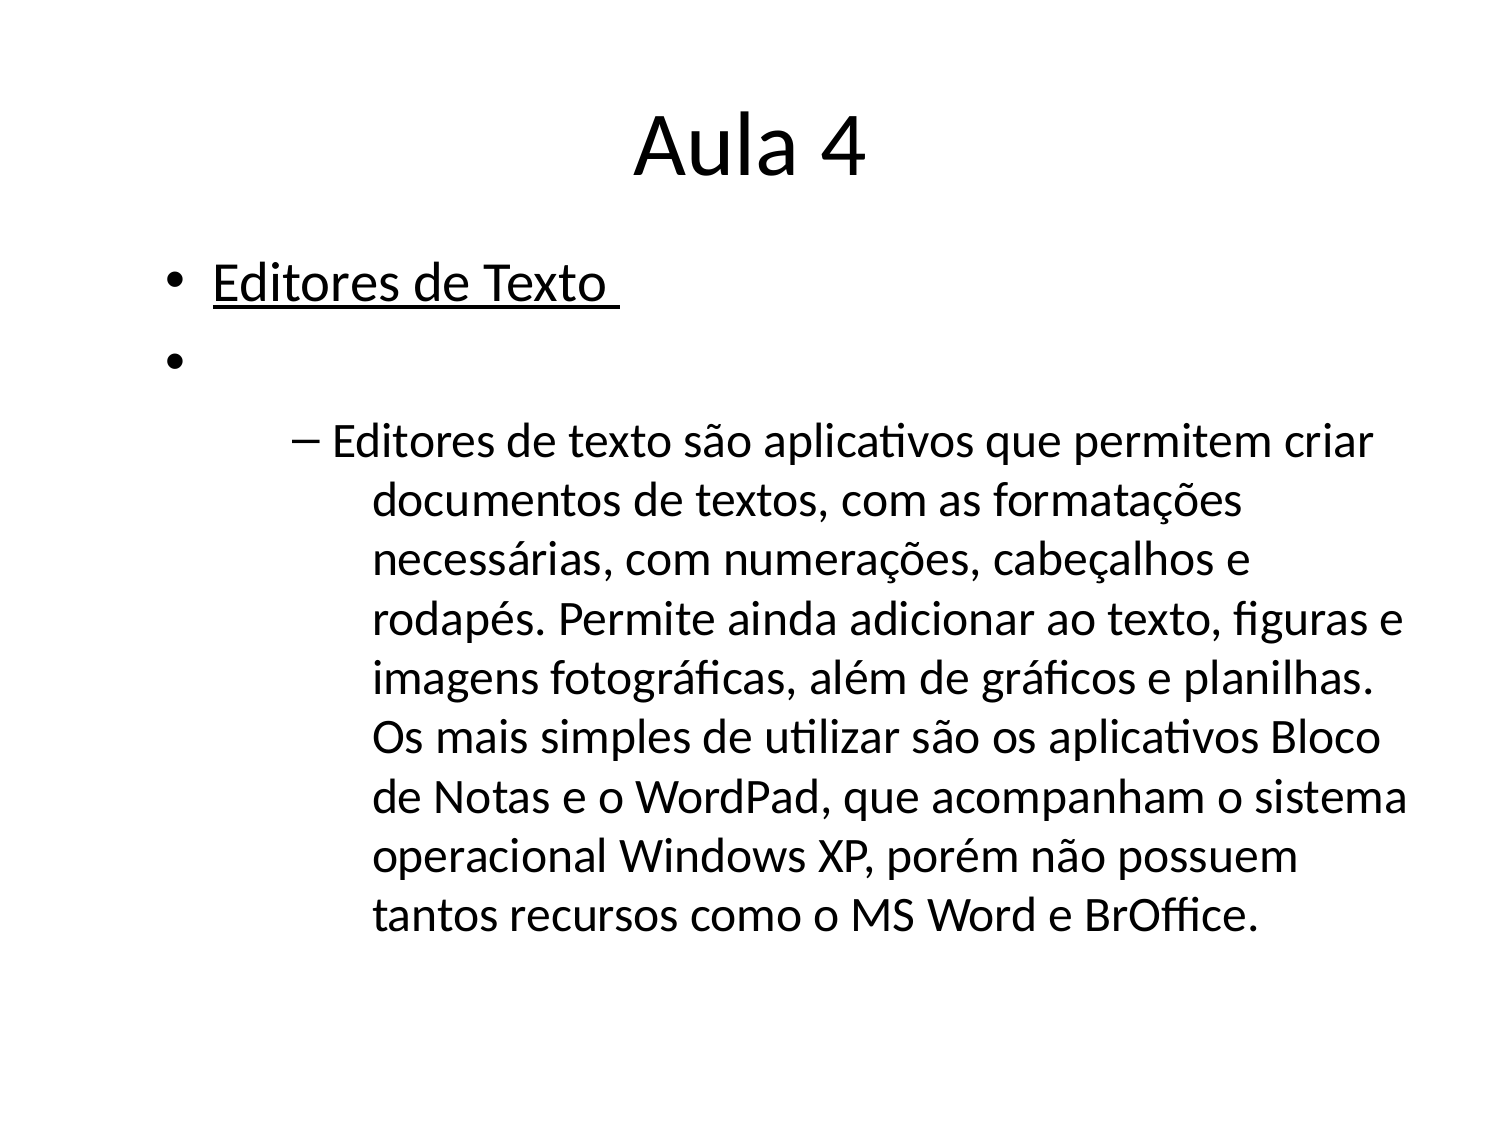

# Aula 4
Editores de Texto
Editores de texto são aplicativos que permitem criar documentos de textos, com as formatações necessárias, com numerações, cabeçalhos e rodapés. Permite ainda adicionar ao texto, figuras e imagens fotográficas, além de gráficos e planilhas. Os mais simples de utilizar são os aplicativos Bloco de Notas e o WordPad, que acompanham o sistema operacional Windows XP, porém não possuem tantos recursos como o MS Word e BrOffice.